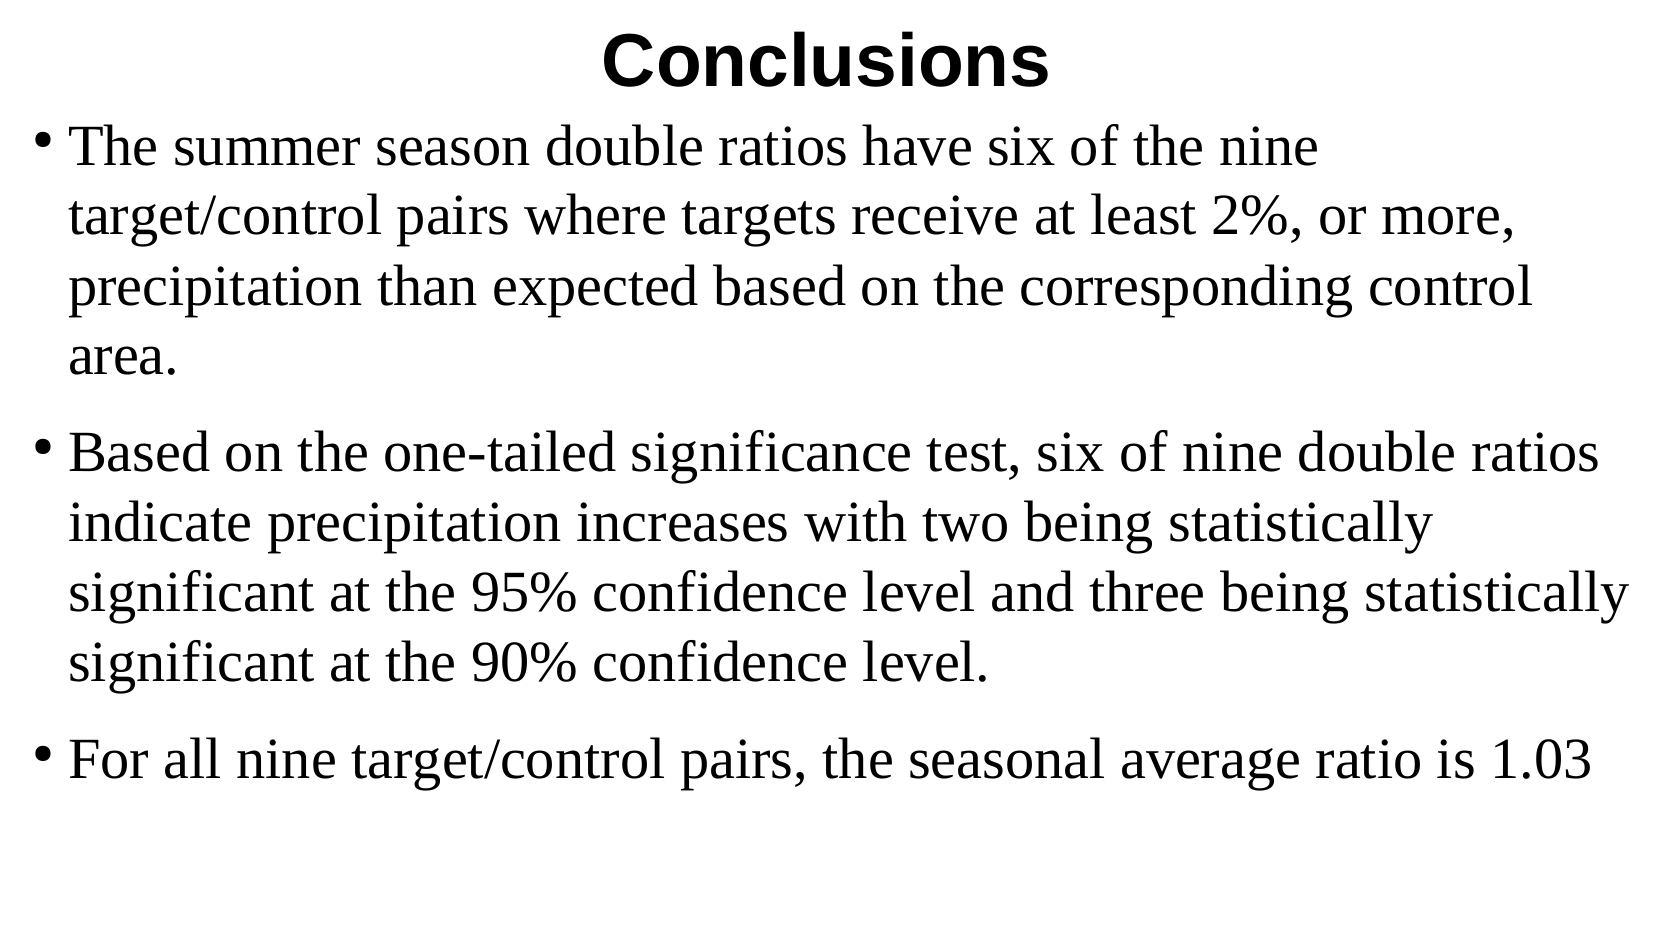

# Conclusions
The summer season double ratios have six of the nine target/control pairs where targets receive at least 2%, or more, precipitation than expected based on the corresponding control area.
Based on the one-tailed significance test, six of nine double ratios indicate precipitation increases with two being statistically significant at the 95% confidence level and three being statistically significant at the 90% confidence level.
For all nine target/control pairs, the seasonal average ratio is 1.03